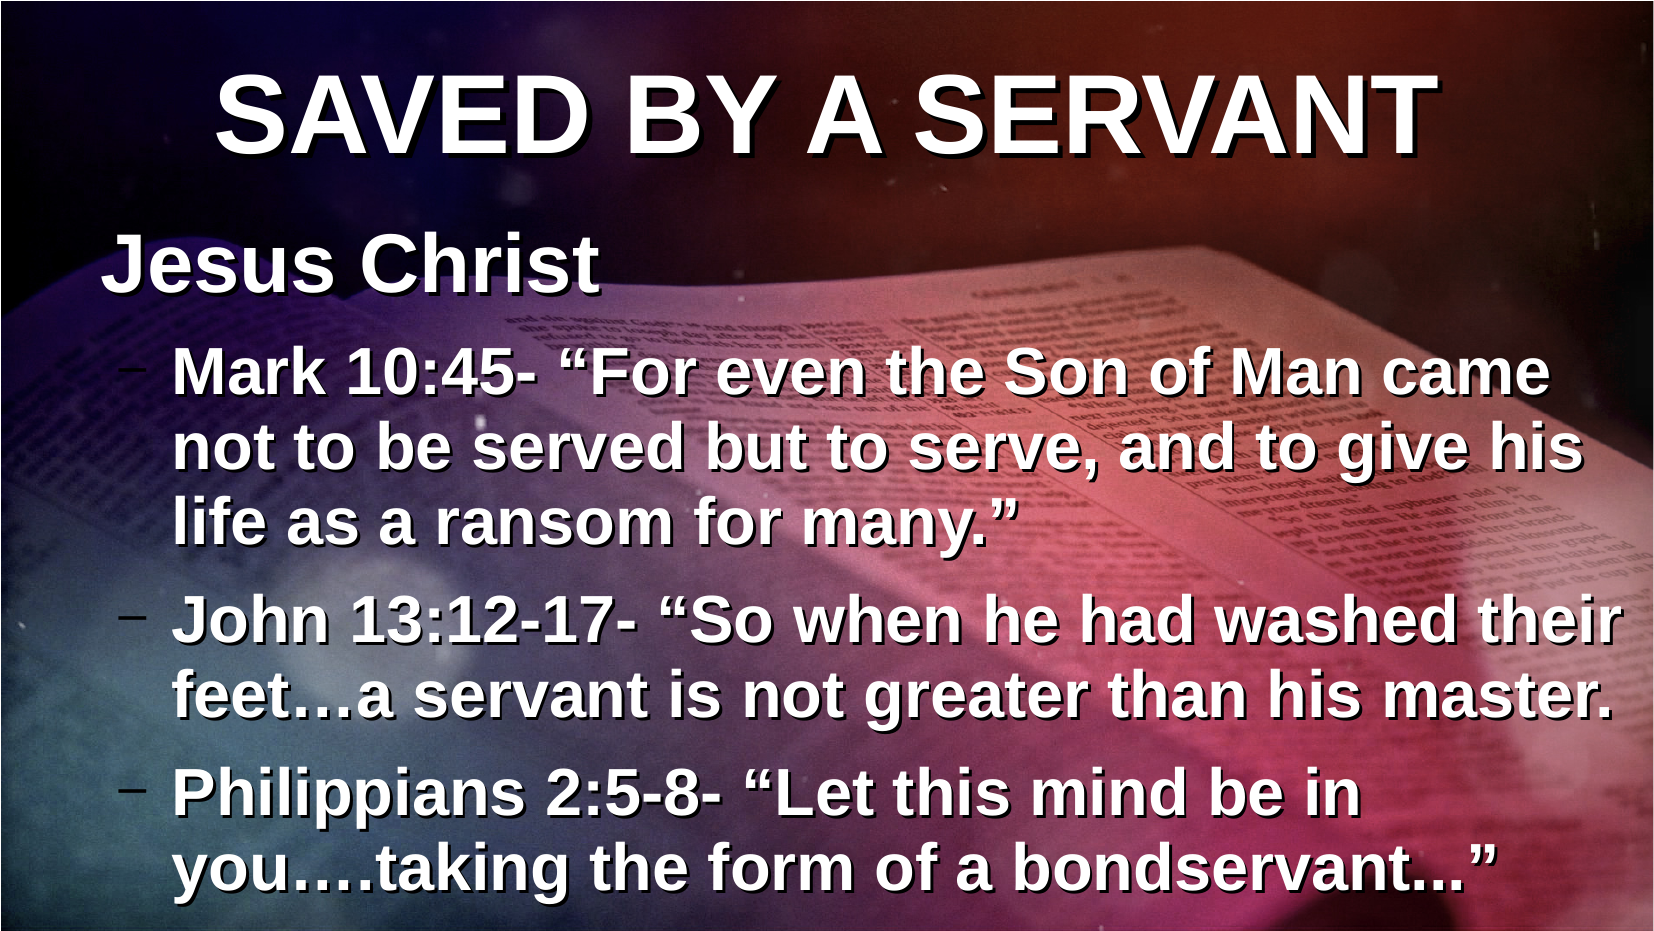

# SAVED BY A SERVANT
Jesus Christ
Mark 10:45- “For even the Son of Man came not to be served but to serve, and to give his life as a ransom for many.”
John 13:12-17- “So when he had washed their feet…a servant is not greater than his master.
Philippians 2:5-8- “Let this mind be in you….taking the form of a bondservant...”